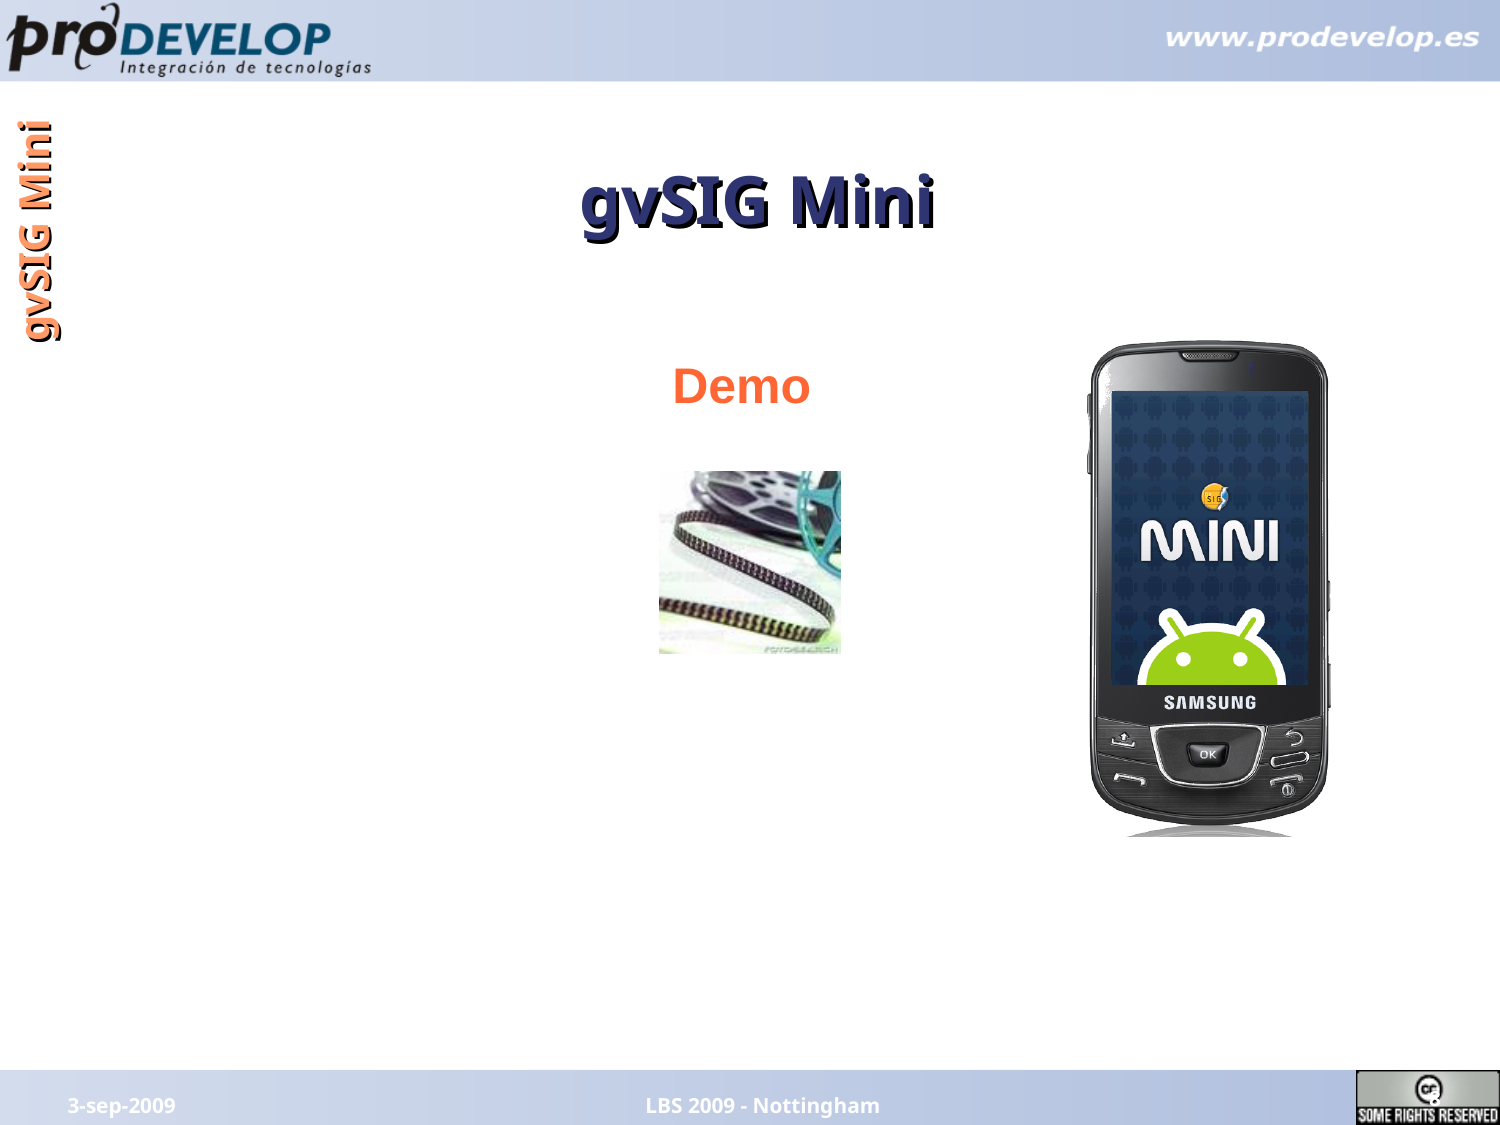

# gvSIG Mini
gvSIG Mini
Demo
3-sep-2009
LBS 2009 - Nottingham